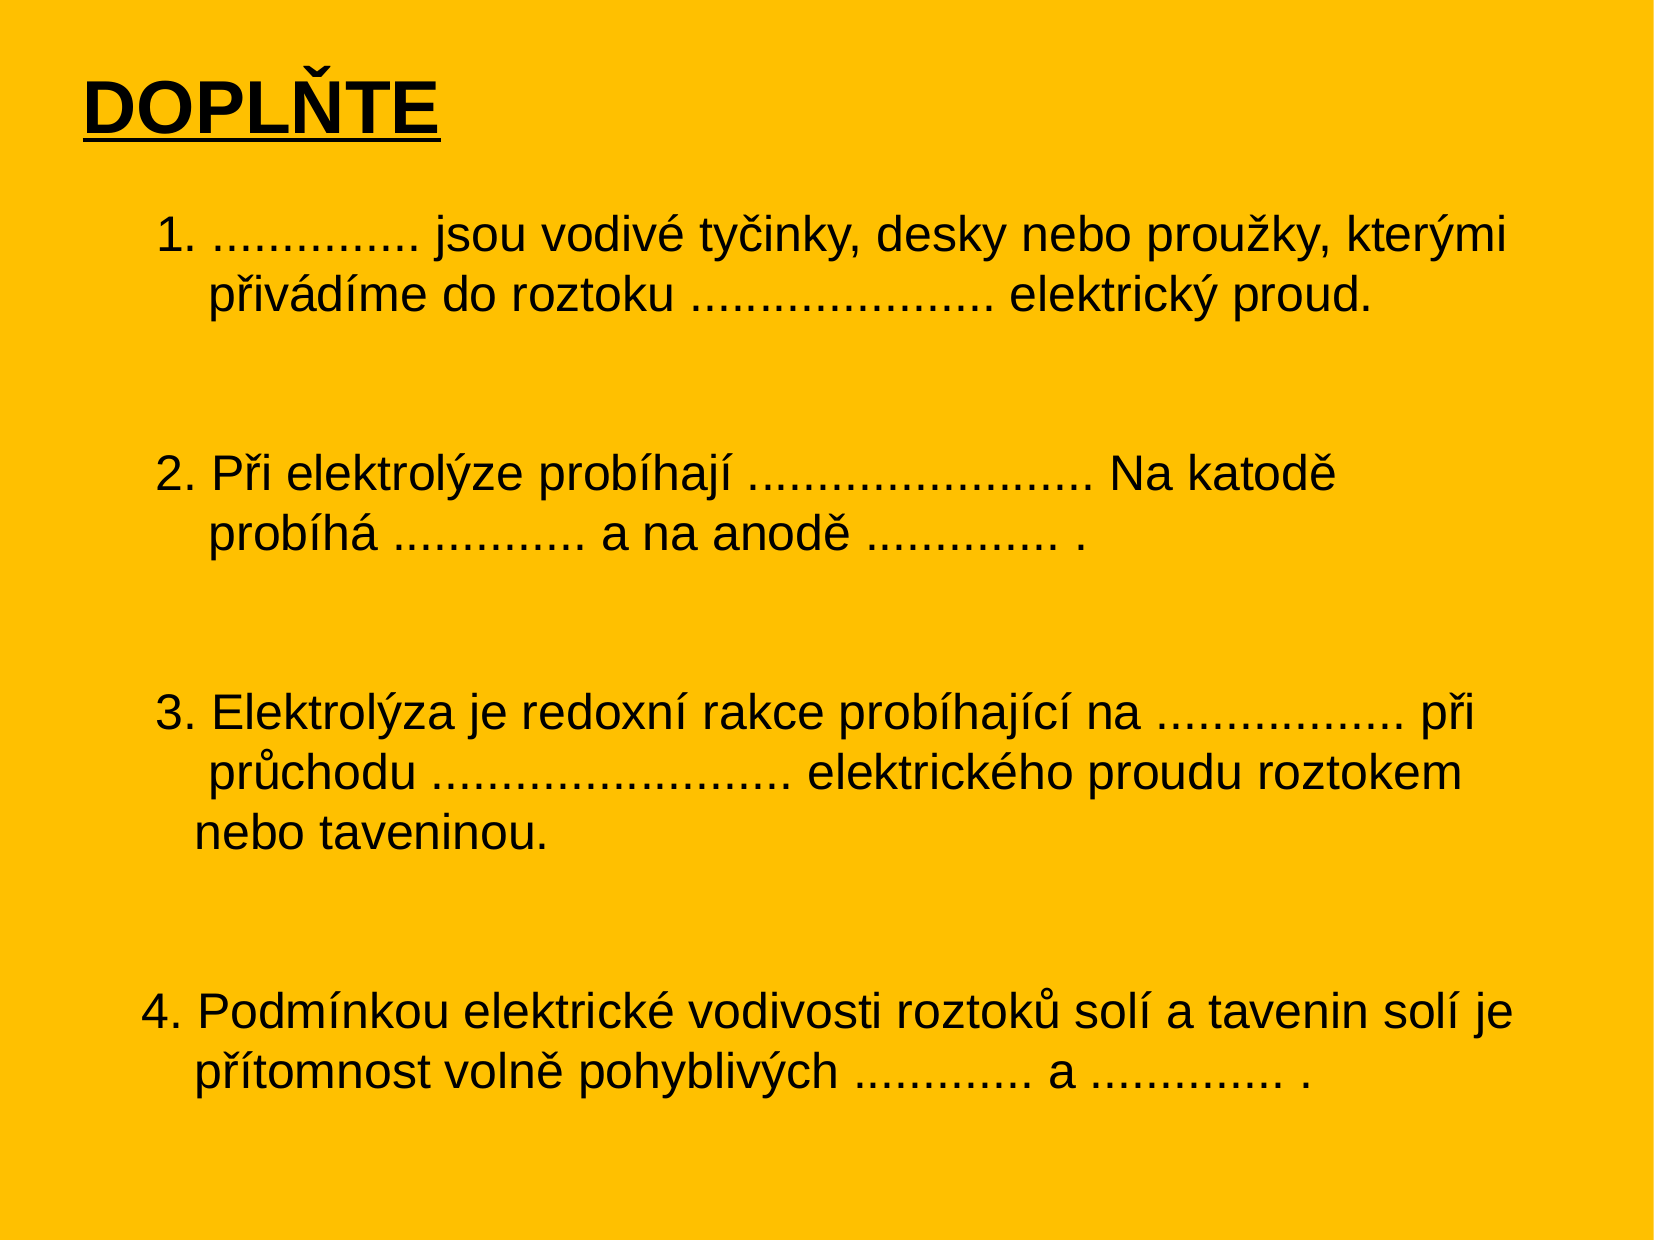

# DOPLŇTE
 1. ............... jsou vodivé tyčinky, desky nebo proužky, kterými přivádíme do roztoku ...................... elektrický proud.
 2. Při elektrolýze probíhají ......................... Na katodě probíhá .............. a na anodě .............. .
 3. Elektrolýza je redoxní rakce probíhající na .................. při průchodu .......................... elektrického proudu roztokem nebo taveninou.
4. Podmínkou elektrické vodivosti roztoků solí a tavenin solí je přítomnost volně pohyblivých ............. a .............. .